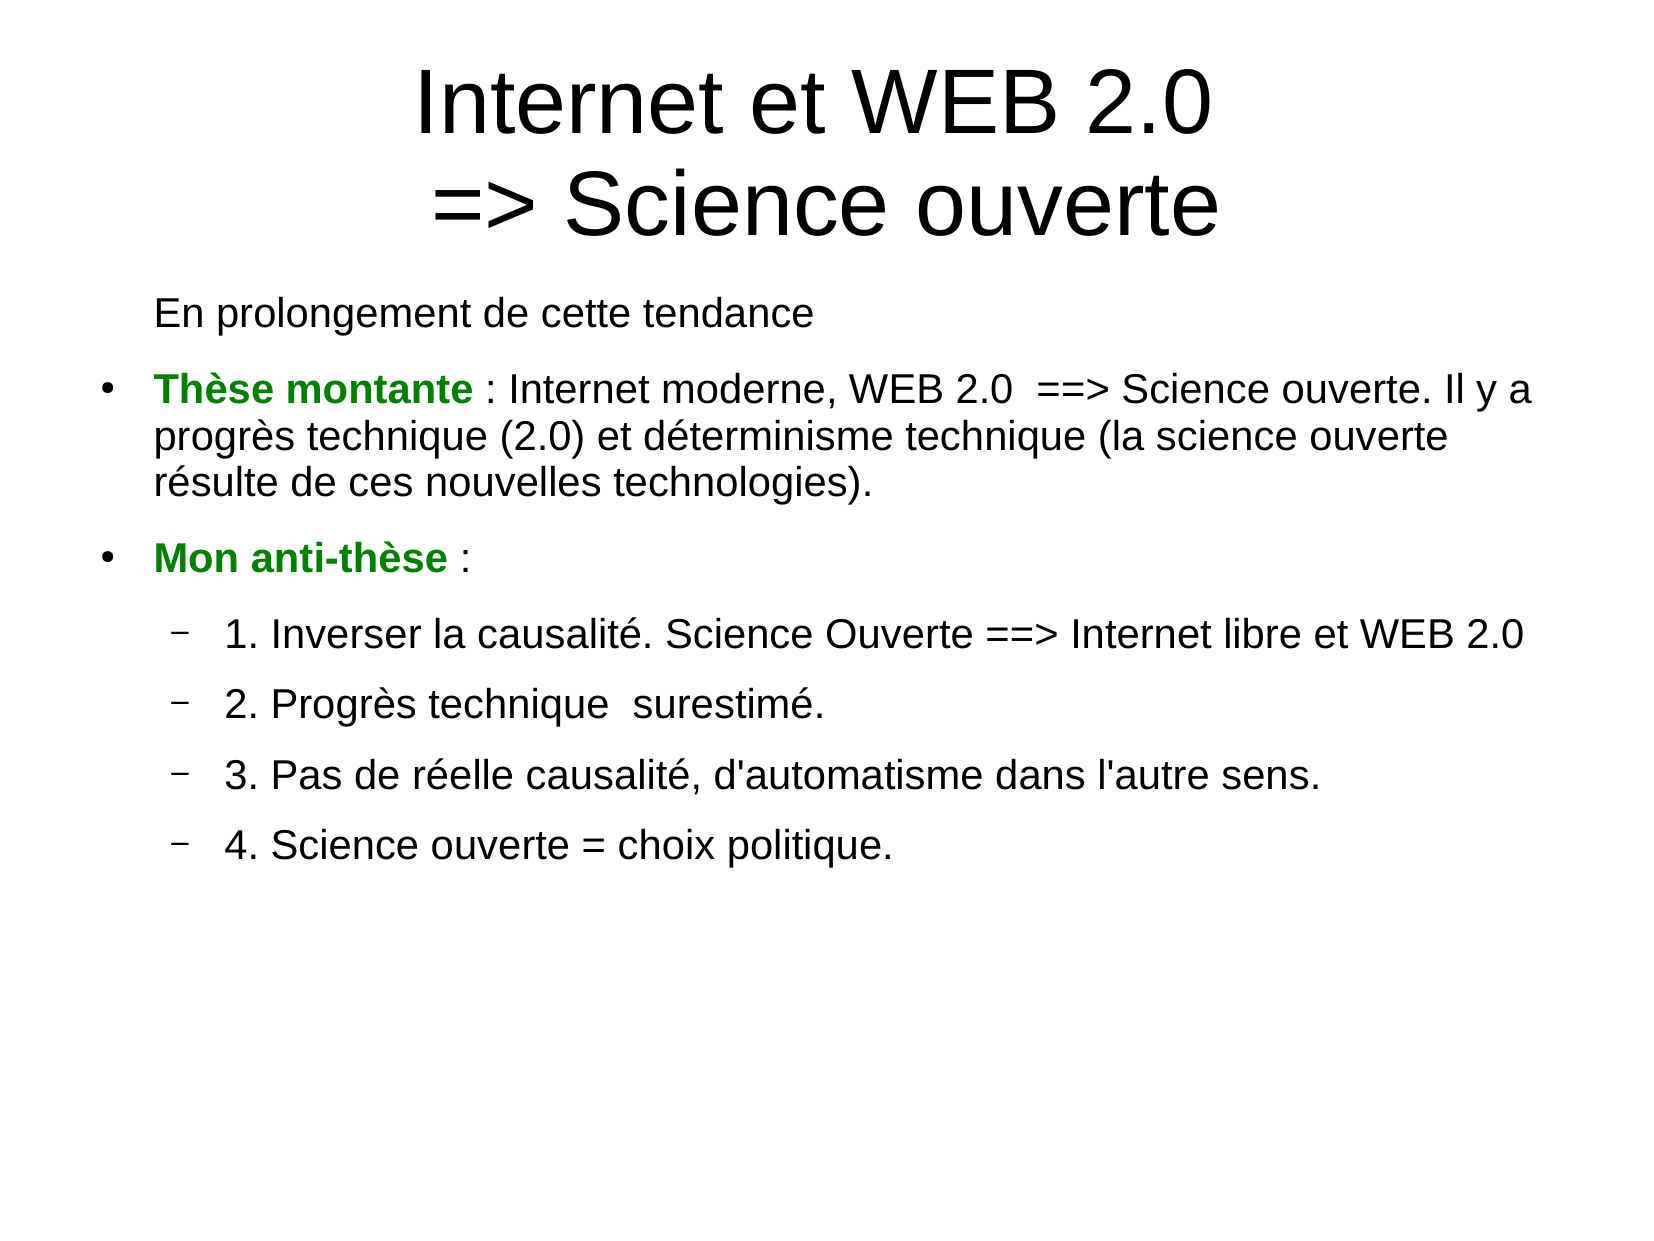

# Internet et WEB 2.0 => Science ouverte
En prolongement de cette tendance
Thèse montante : Internet moderne, WEB 2.0 ==> Science ouverte. Il y a progrès technique (2.0) et déterminisme technique (la science ouverte résulte de ces nouvelles technologies).
Mon anti-thèse :
1. Inverser la causalité. Science Ouverte ==> Internet libre et WEB 2.0
2. Progrès technique surestimé.
3. Pas de réelle causalité, d'automatisme dans l'autre sens.
4. Science ouverte = choix politique.